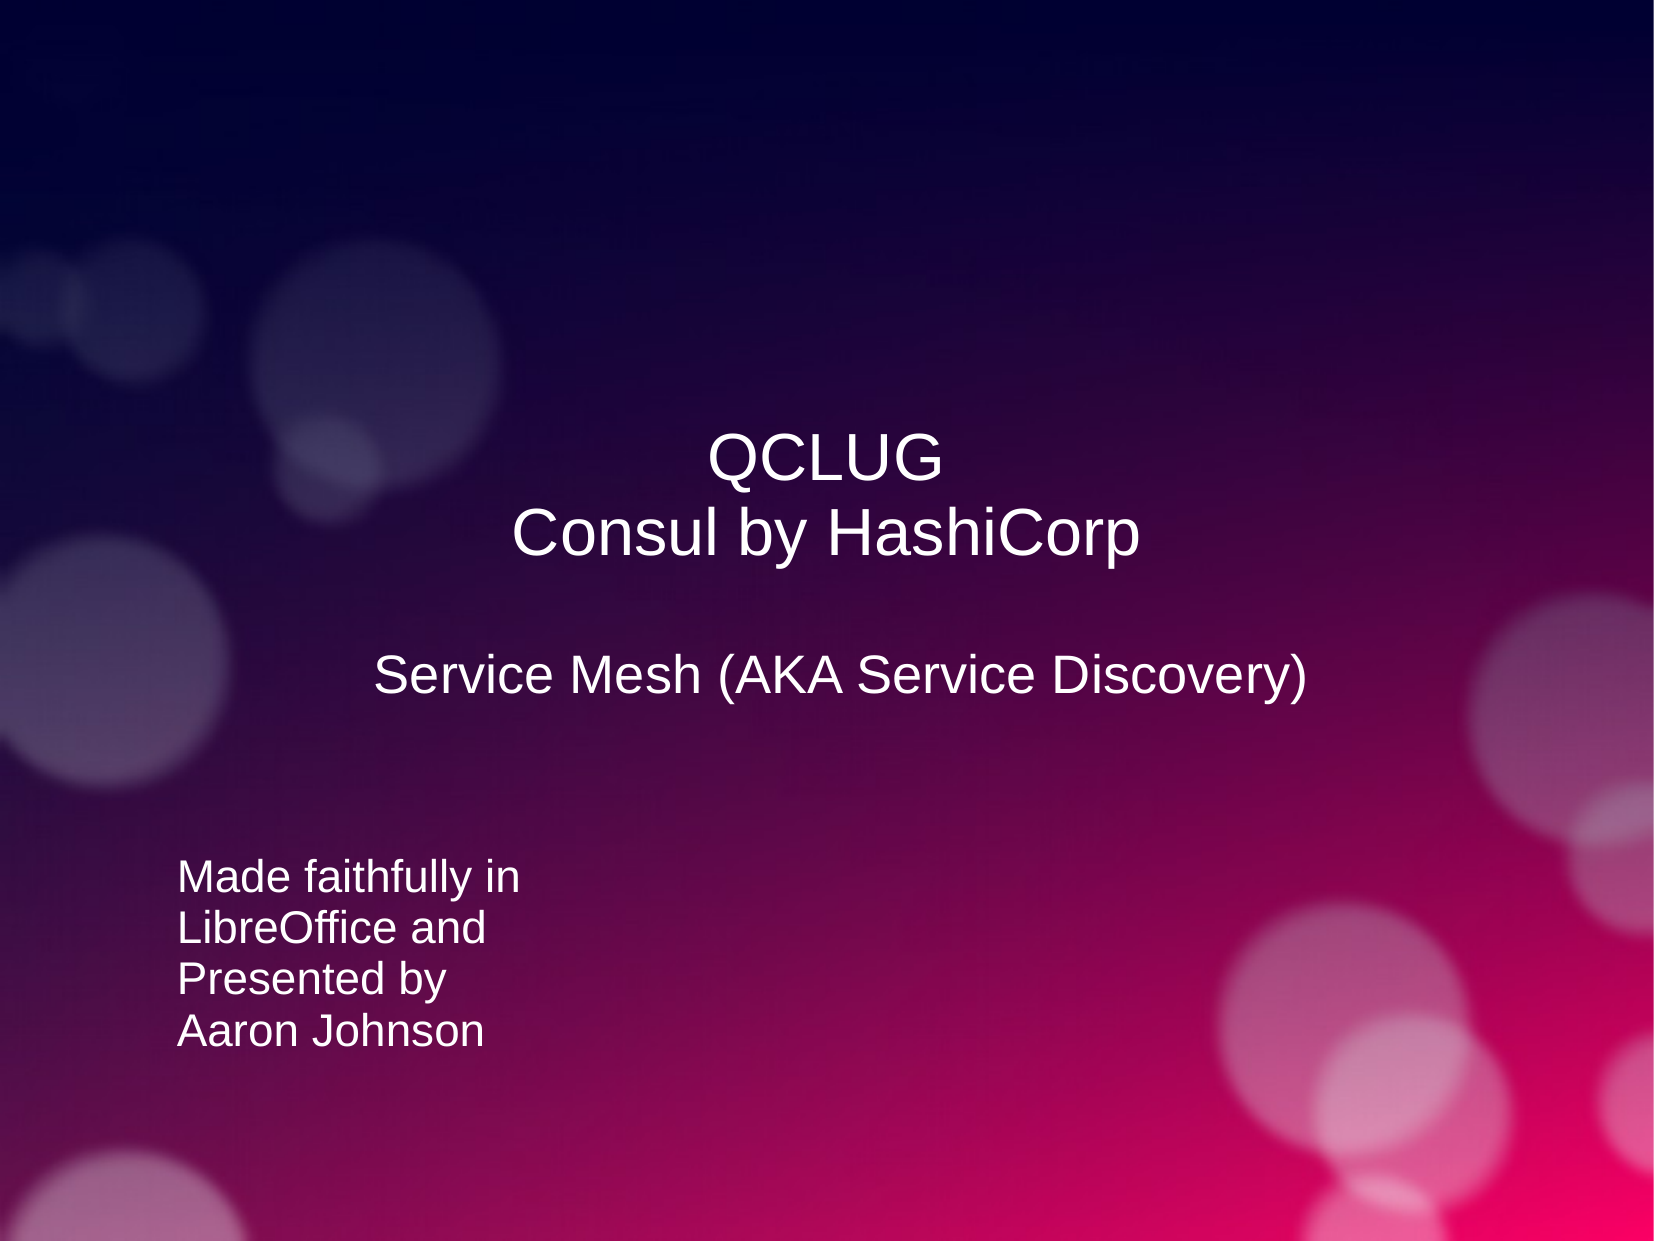

# QCLUG
Consul by HashiCorp
 Service Mesh (AKA Service Discovery)
Made faithfully in LibreOffice and Presented by Aaron Johnson